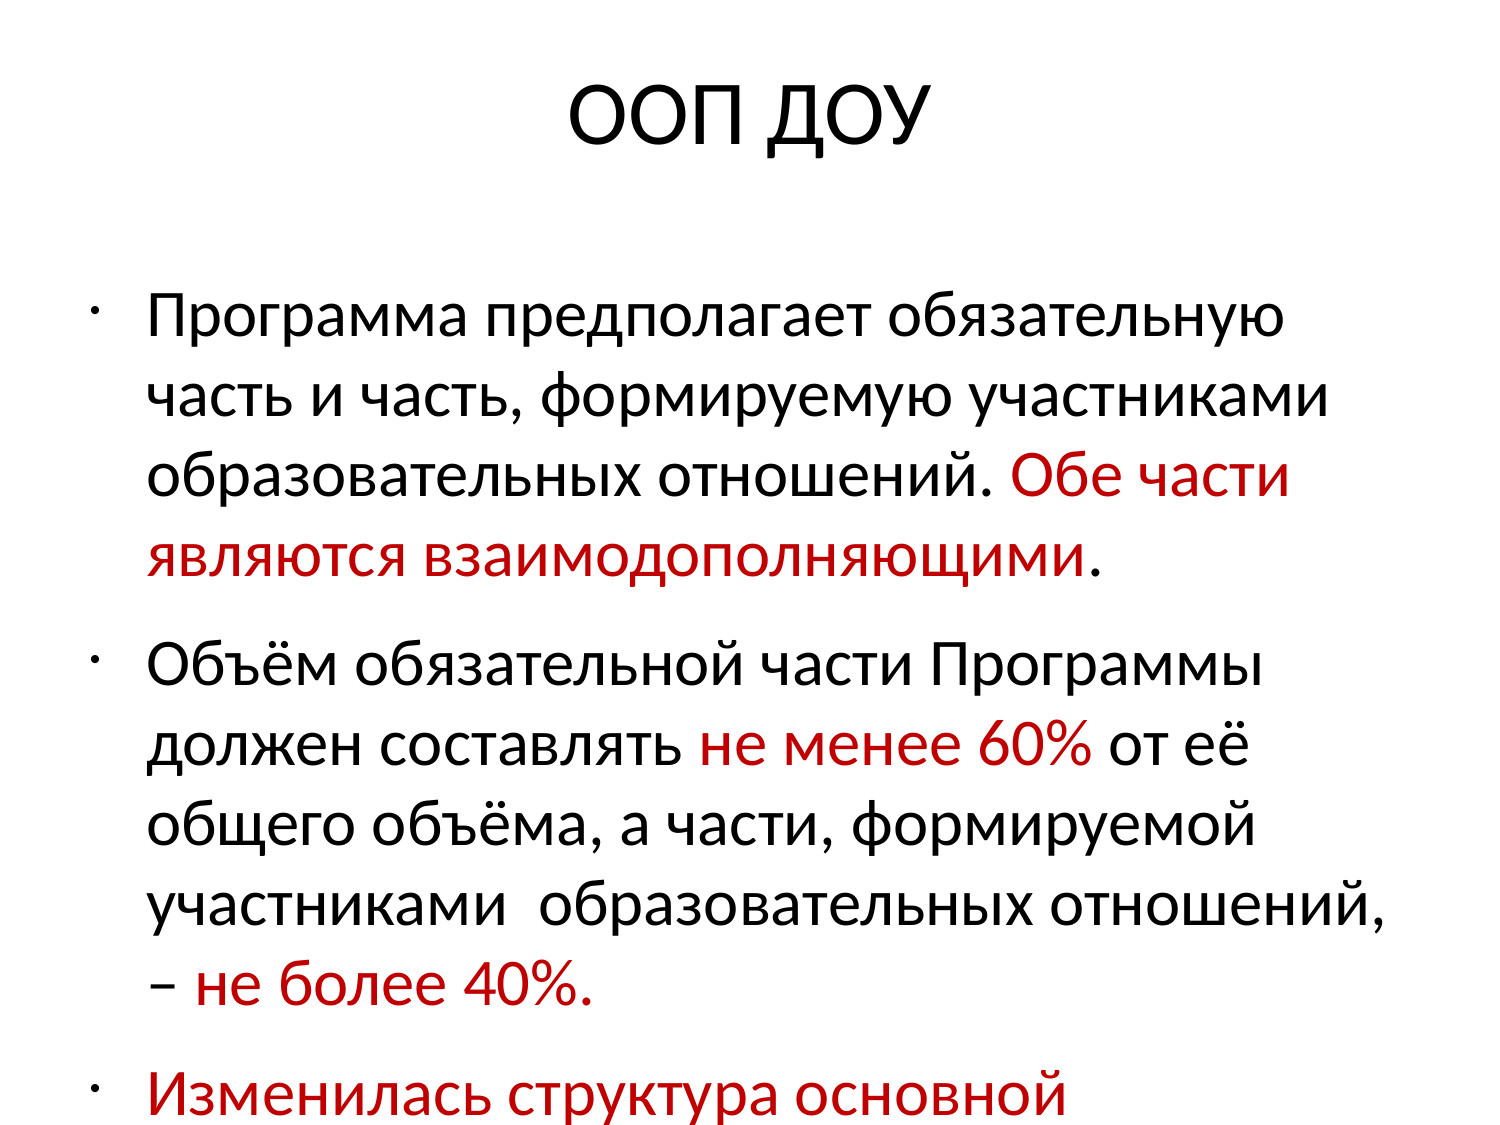

# ООП ДОУ
Программа предполагает обязательную часть и часть, формируемую участниками образовательных отношений. Обе части являются взаимодополняющими.
Объём обязательной части Программы должен составлять не менее 60% от её общего объёма, а части, формируемой участниками образовательных отношений, – не более 40%.
Изменилась структура основной образовательной программы, теперь программа должна включать три основных раздела: целевой, содержательный и организационный, в каждом из которых отражается обязательная часть и часть, формируемая участниками образовательного процесса.